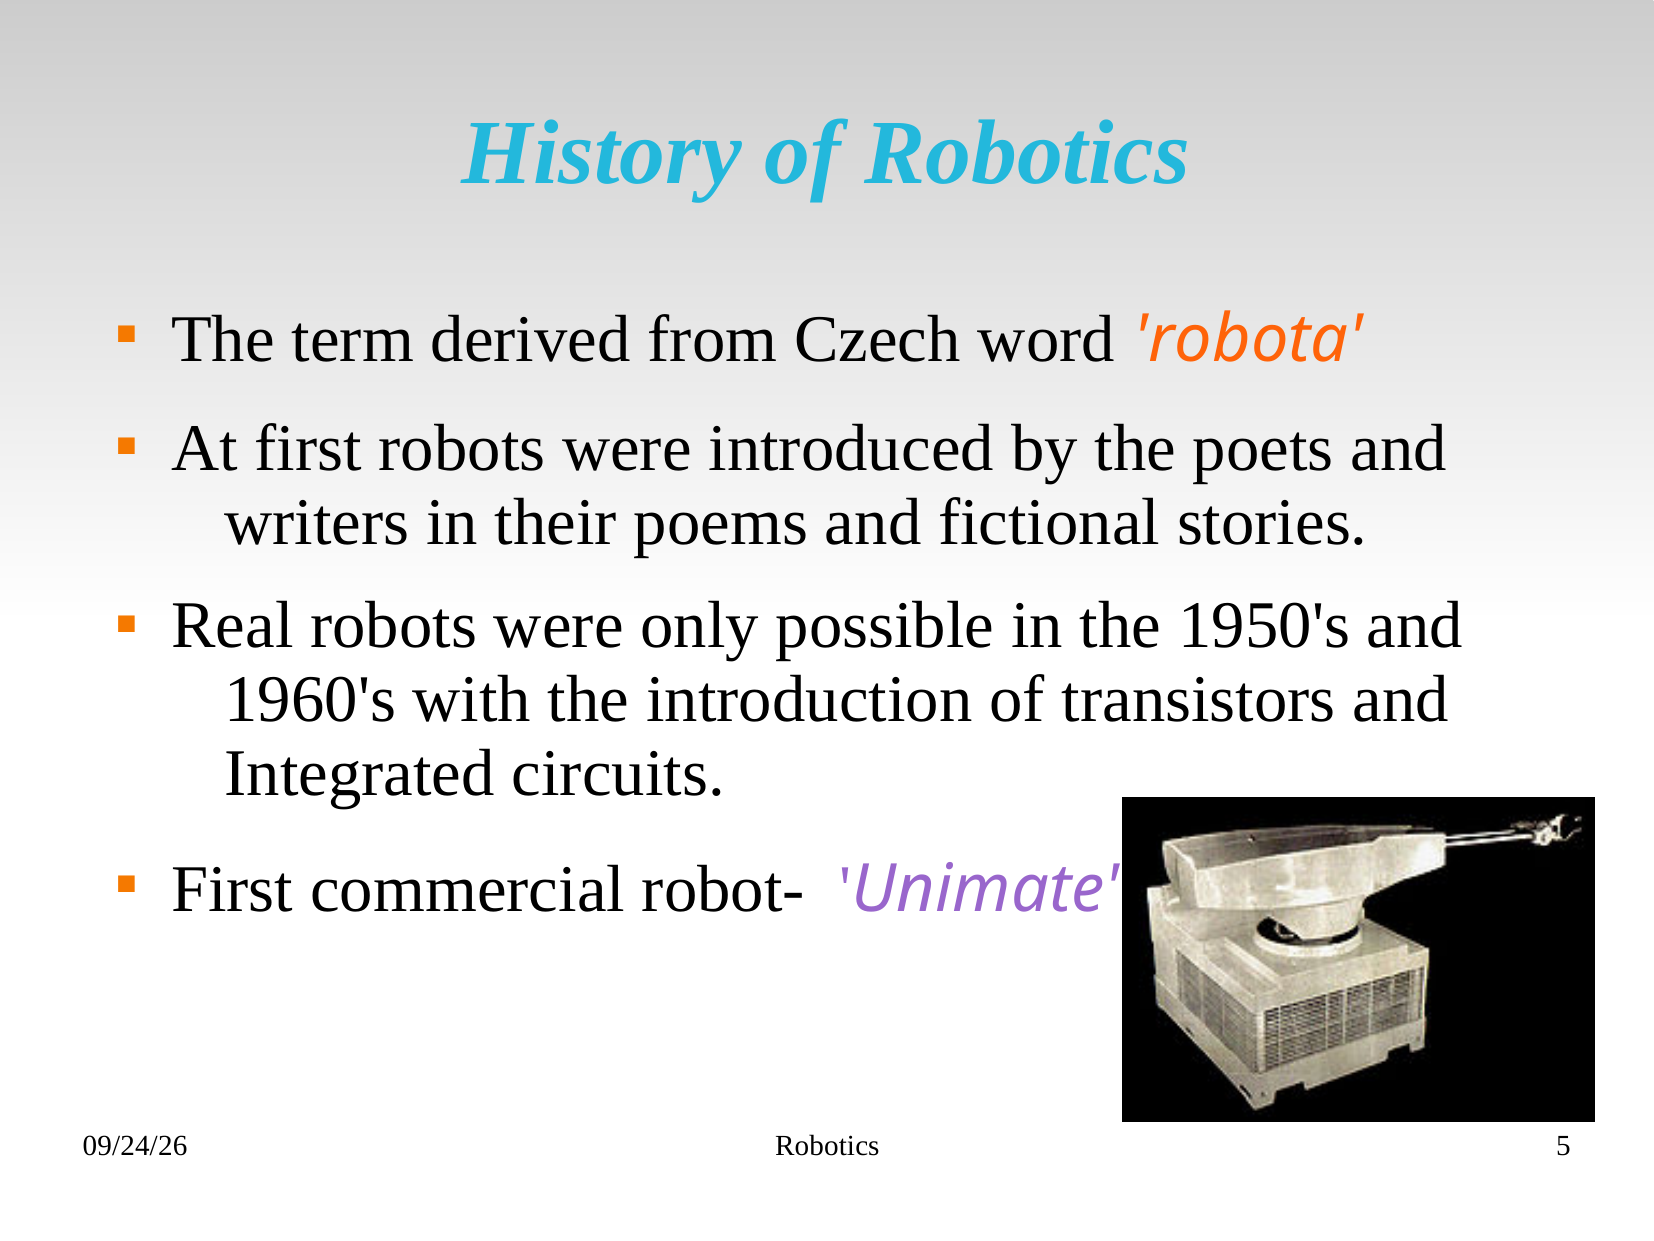

# History of Robotics
The term derived from Czech word 'robota'
At first robots were introduced by the poets and writers in their poems and fictional stories.
Real robots were only possible in the 1950's and 1960's with the introduction of transistors and Integrated circuits.
First commercial robot- 'Unimate'
Robotics
5